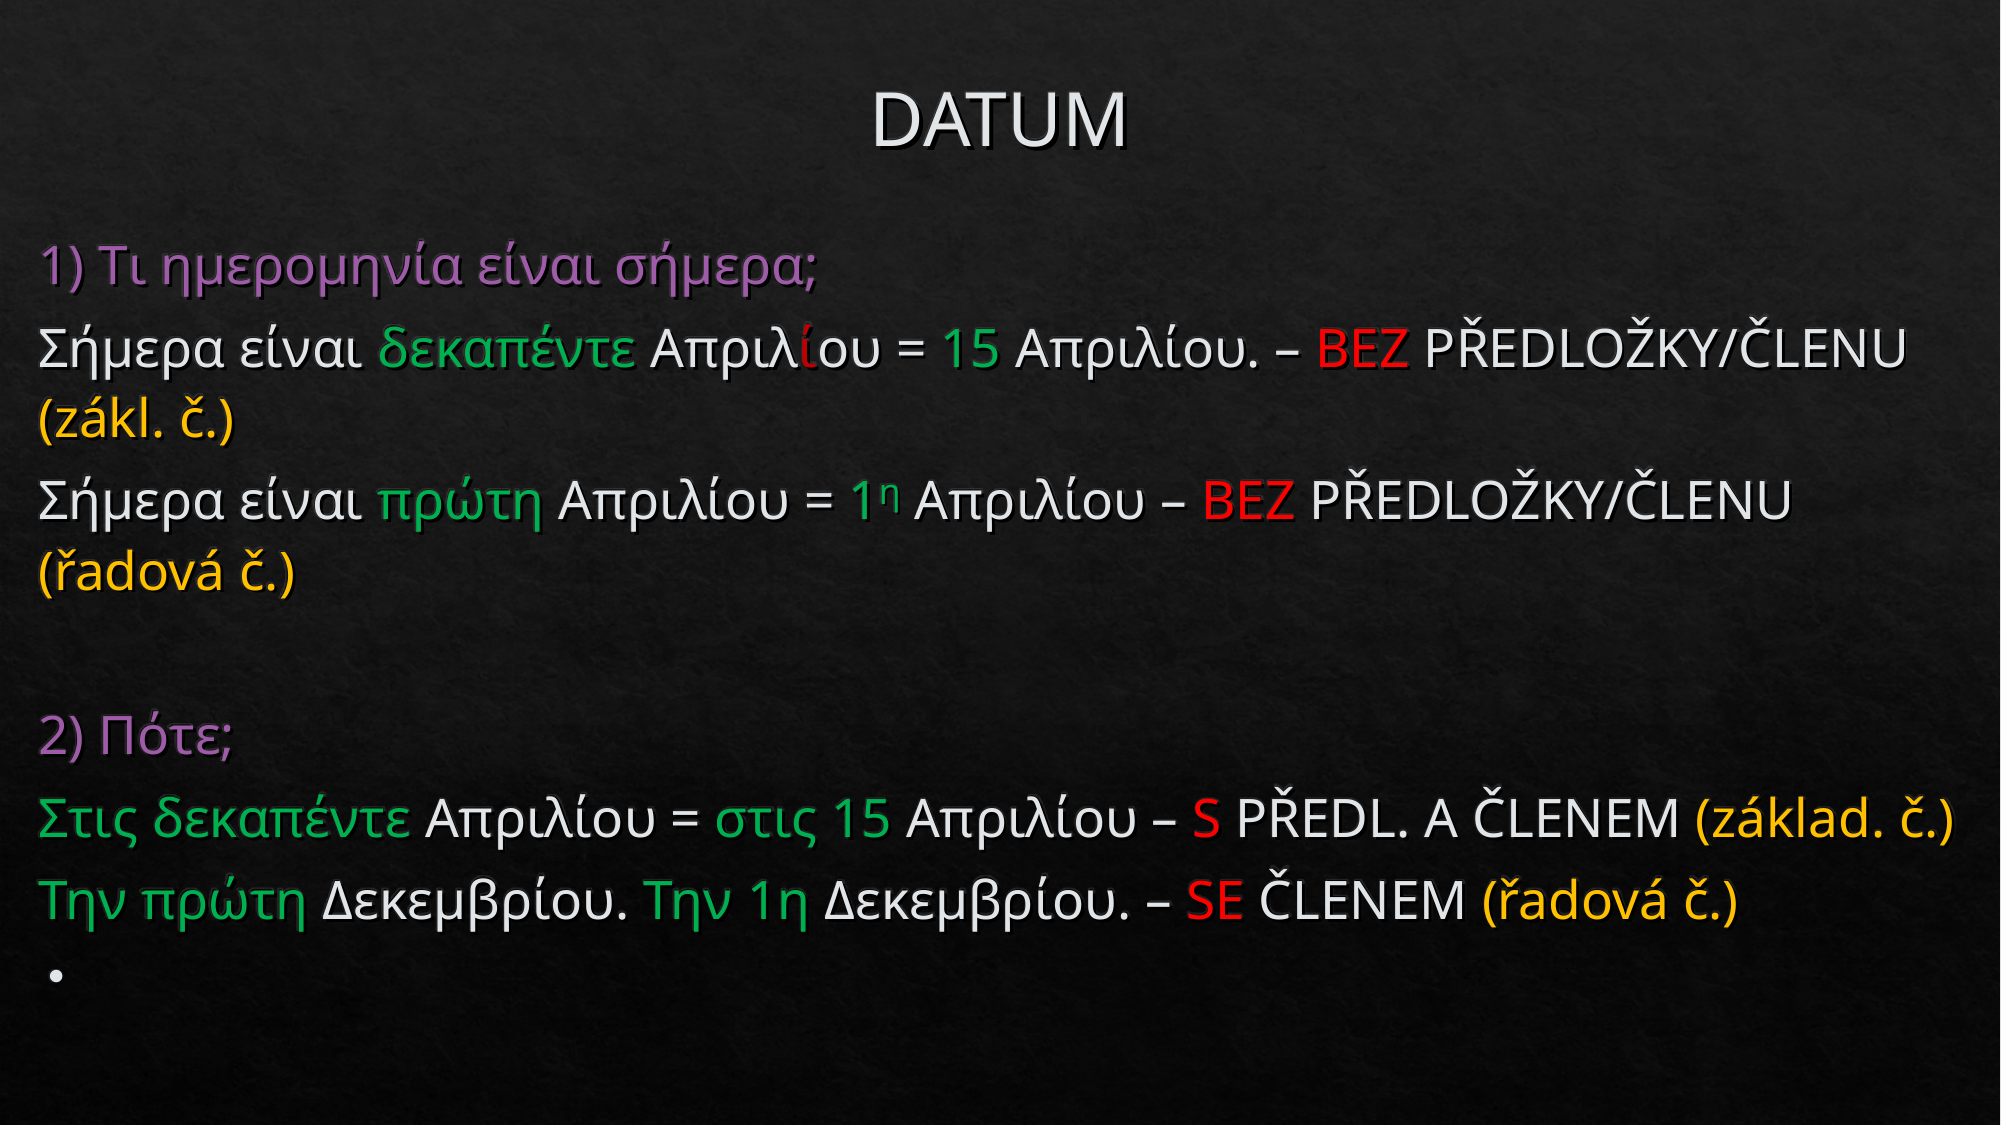

# DATUM
1) Tι ημερομηνία είναι σήμερα;
Σήμερα είναι δεκαπέντε Απριλίου = 15 Απριλίου. – ΒΕZ PŘEDLOŽKY/ČLENU (zákl. č.)
Σήμερα είναι πρώτη Απριλίου = 1η Απριλίου – ΒΕZ PŘEDLOŽKY/ČLENU (řadová č.)
2) Πότε;
Στις δεκαπέντε Απριλίου = στις 15 Απριλίου – S PŘEDL. A ČLENEM (základ. č.)
Την πρώτη Δεκεμβρίου. Την 1η Δεκεμβρίου. – SE ČLENEM (řadová č.)